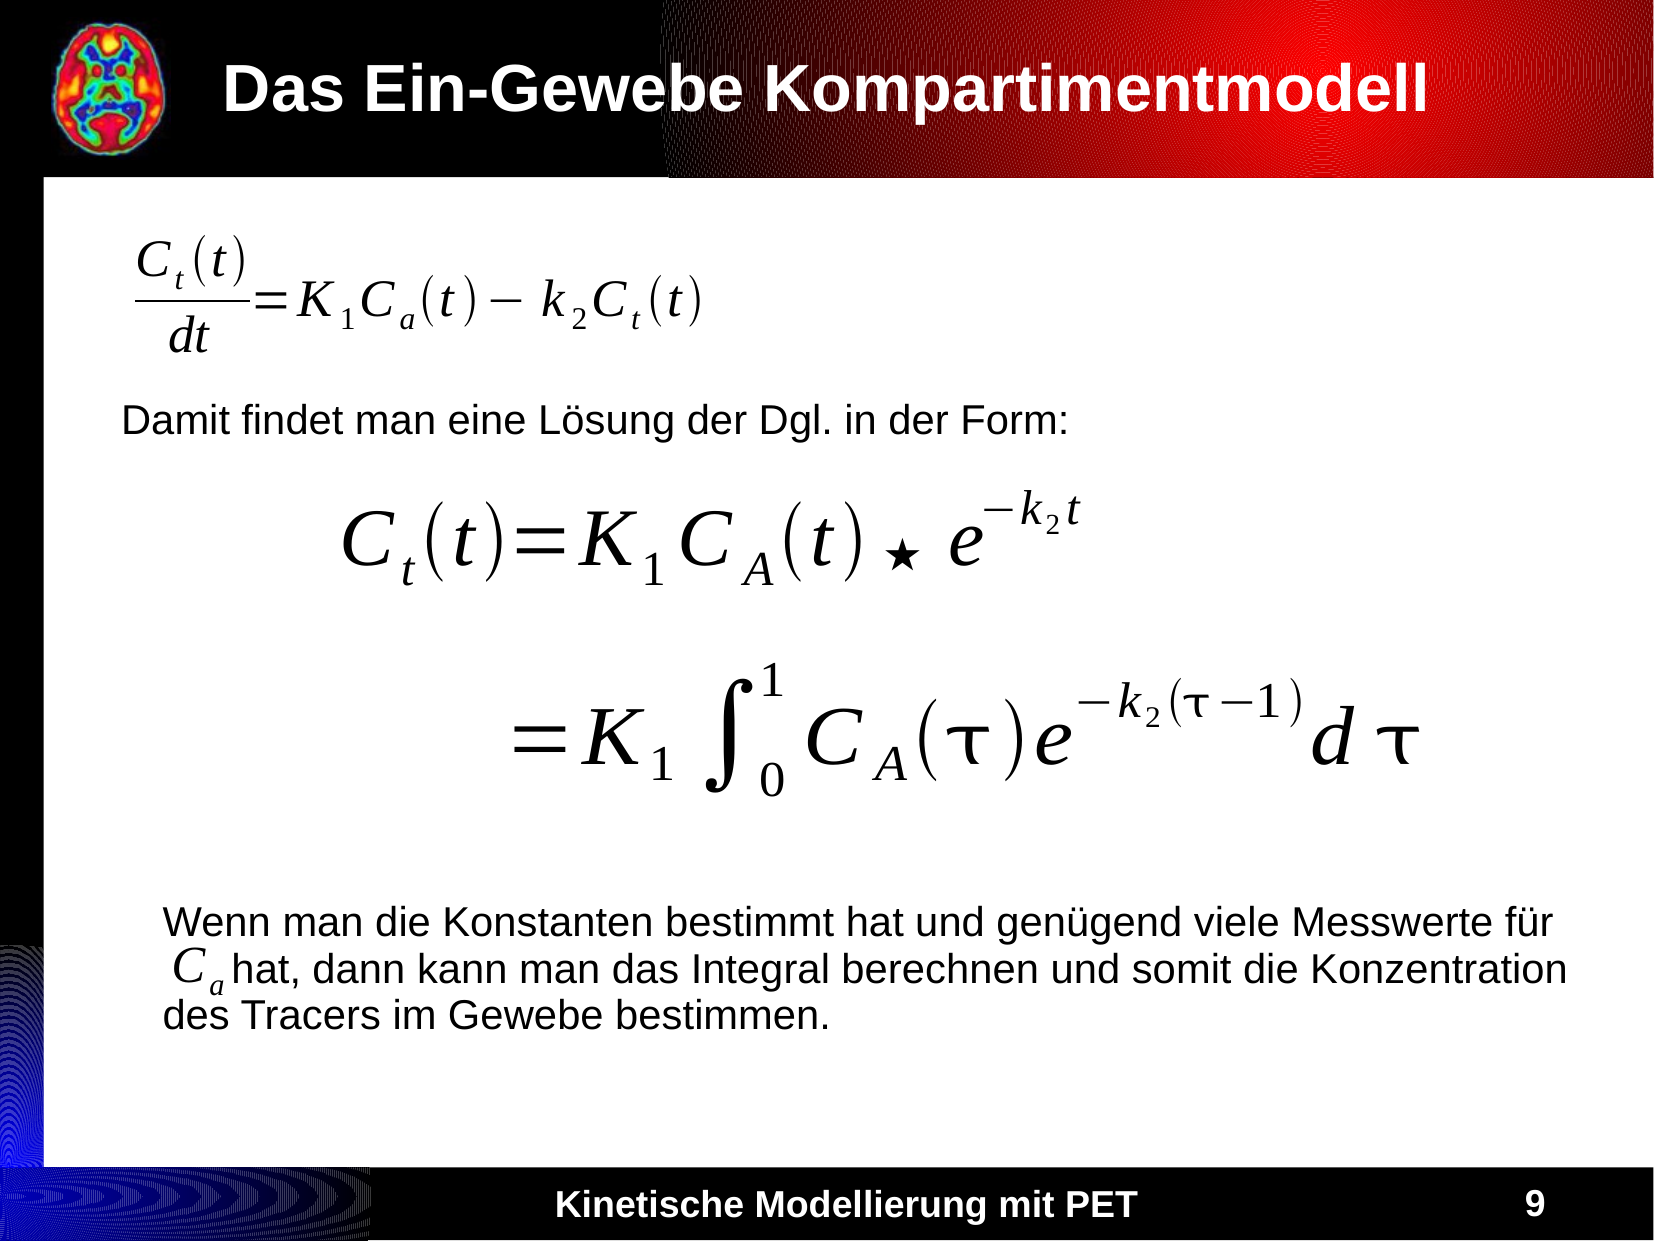

# Das Ein-Gewebe Kompartimentmodell
Damit findet man eine Lösung der Dgl. in der Form:
٭
Wenn man die Konstanten bestimmt hat und genügend viele Messwerte für hat, dann kann man das Integral berechnen und somit die Konzentration des Tracers im Gewebe bestimmen.
Kinetische Modellierung mit PET